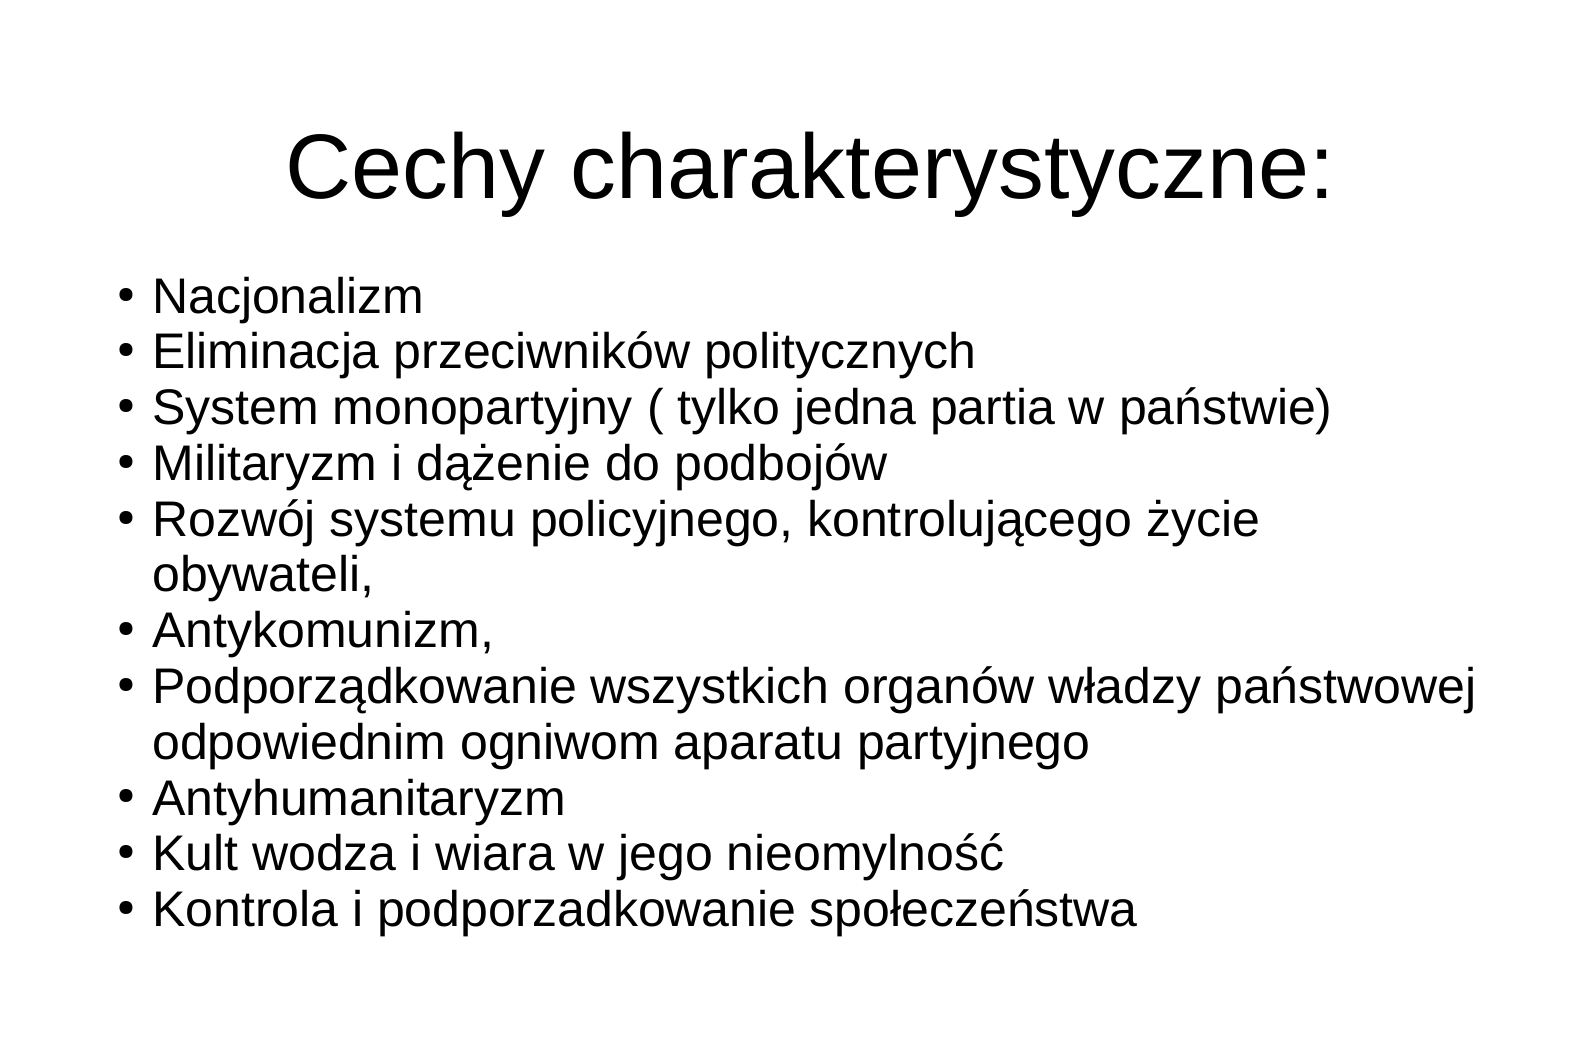

# Cechy charakterystyczne:
Nacjonalizm
Eliminacja przeciwników politycznych
System monopartyjny ( tylko jedna partia w państwie)
Militaryzm i dążenie do podbojów
Rozwój systemu policyjnego, kontrolującego życie obywateli,
Antykomunizm,
Podporządkowanie wszystkich organów władzy państwowej odpowiednim ogniwom aparatu partyjnego
Antyhumanitaryzm
Kult wodza i wiara w jego nieomylność
Kontrola i podporzadkowanie społeczeństwa